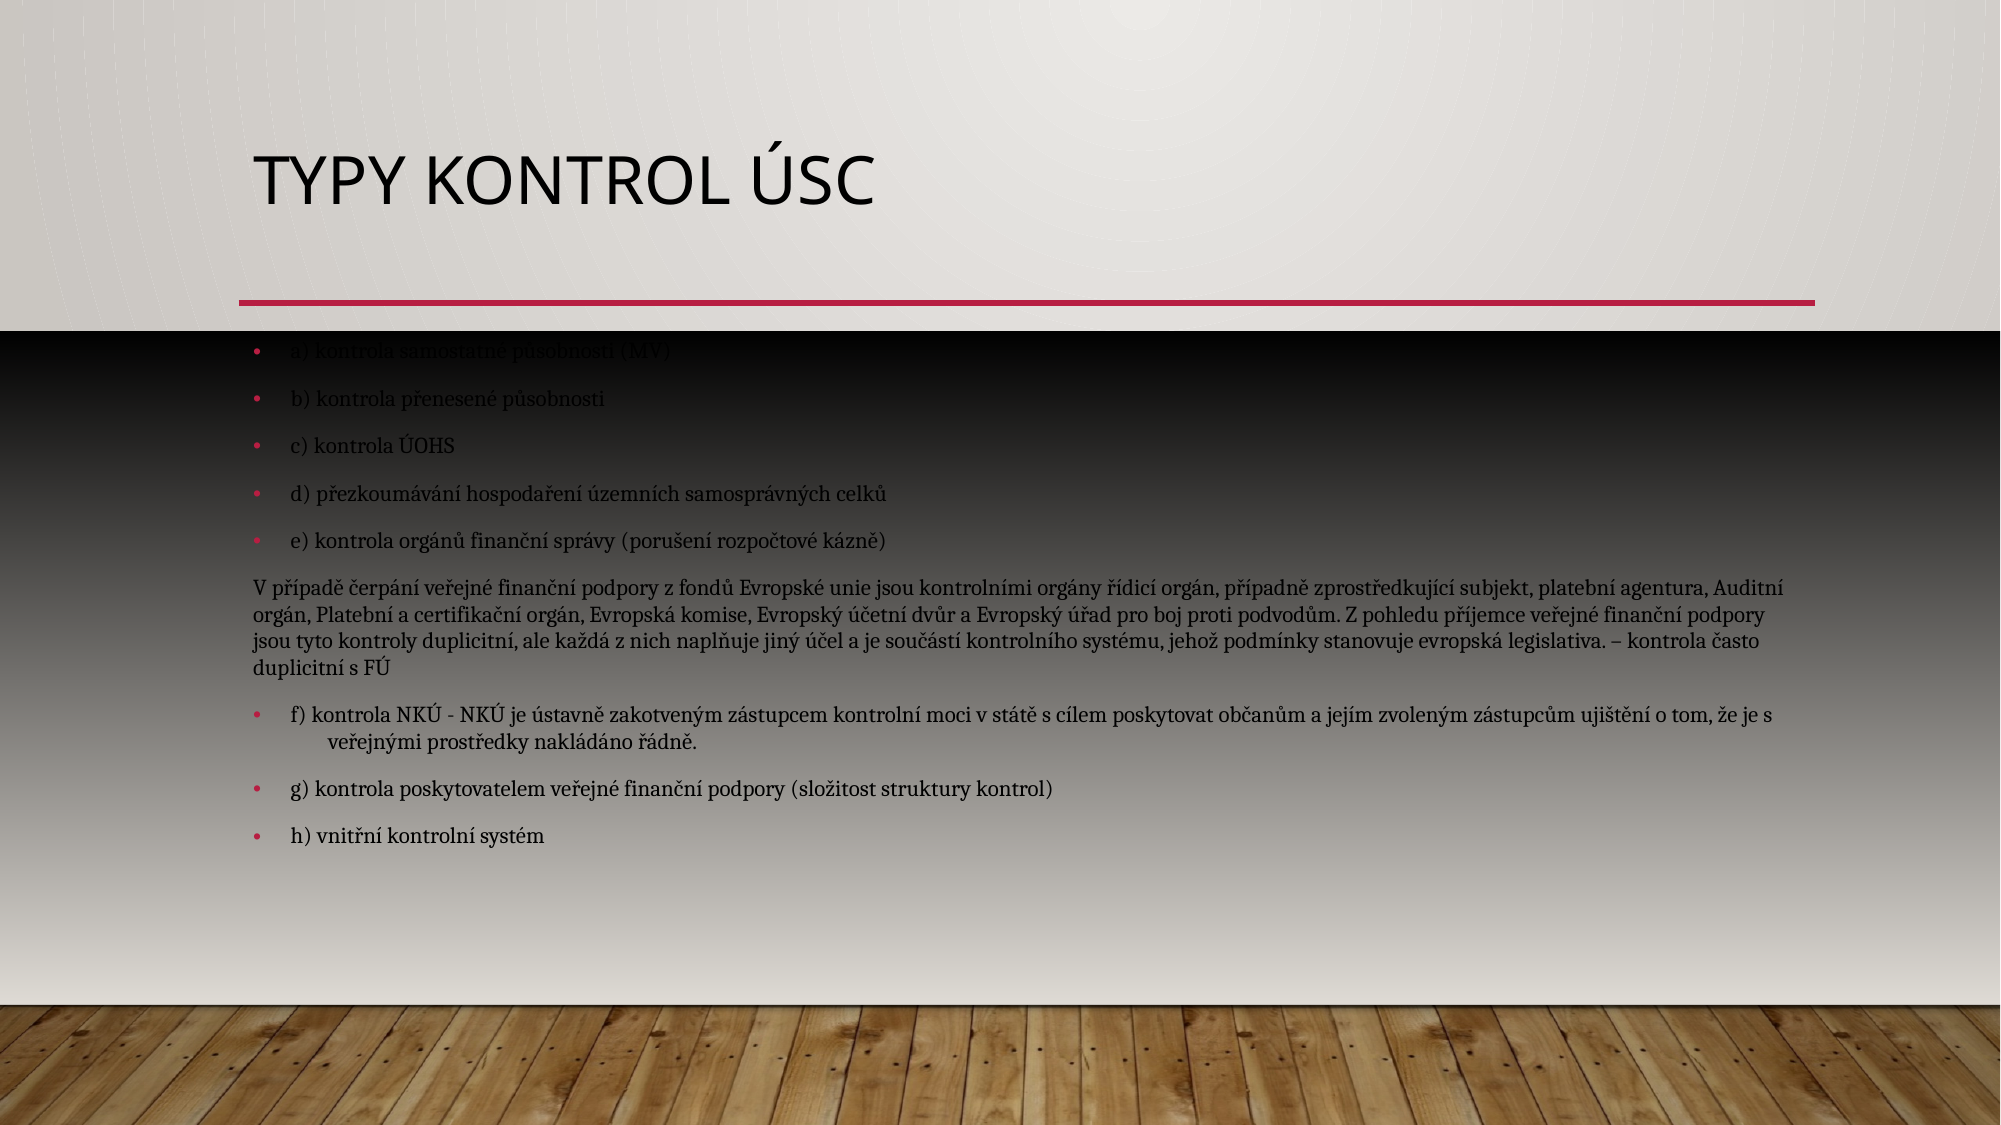

# Typy kontrol ÚSC
a) kontrola samostatné působnosti (MV)
b) kontrola přenesené působnosti
c) kontrola ÚOHS
d) přezkoumávání hospodaření územních samosprávných celků
e) kontrola orgánů finanční správy (porušení rozpočtové kázně)
V případě čerpání veřejné finanční podpory z fondů Evropské unie jsou kontrolními orgány řídicí orgán, případně zprostředkující subjekt, platební agentura, Auditní orgán, Platební a certifikační orgán, Evropská komise, Evropský účetní dvůr a Evropský úřad pro boj proti podvodům. Z pohledu příjemce veřejné finanční podpory jsou tyto kontroly duplicitní, ale každá z nich naplňuje jiný účel a je součástí kontrolního systému, jehož podmínky stanovuje evropská legislativa. – kontrola často duplicitní s FÚ
f) kontrola NKÚ - NKÚ je ústavně zakotveným zástupcem kontrolní moci v státě s cílem poskytovat občanům a jejím zvoleným zástupcům ujištění o tom, že je s veřejnými prostředky nakládáno řádně.
g) kontrola poskytovatelem veřejné finanční podpory (složitost struktury kontrol)
h) vnitřní kontrolní systém